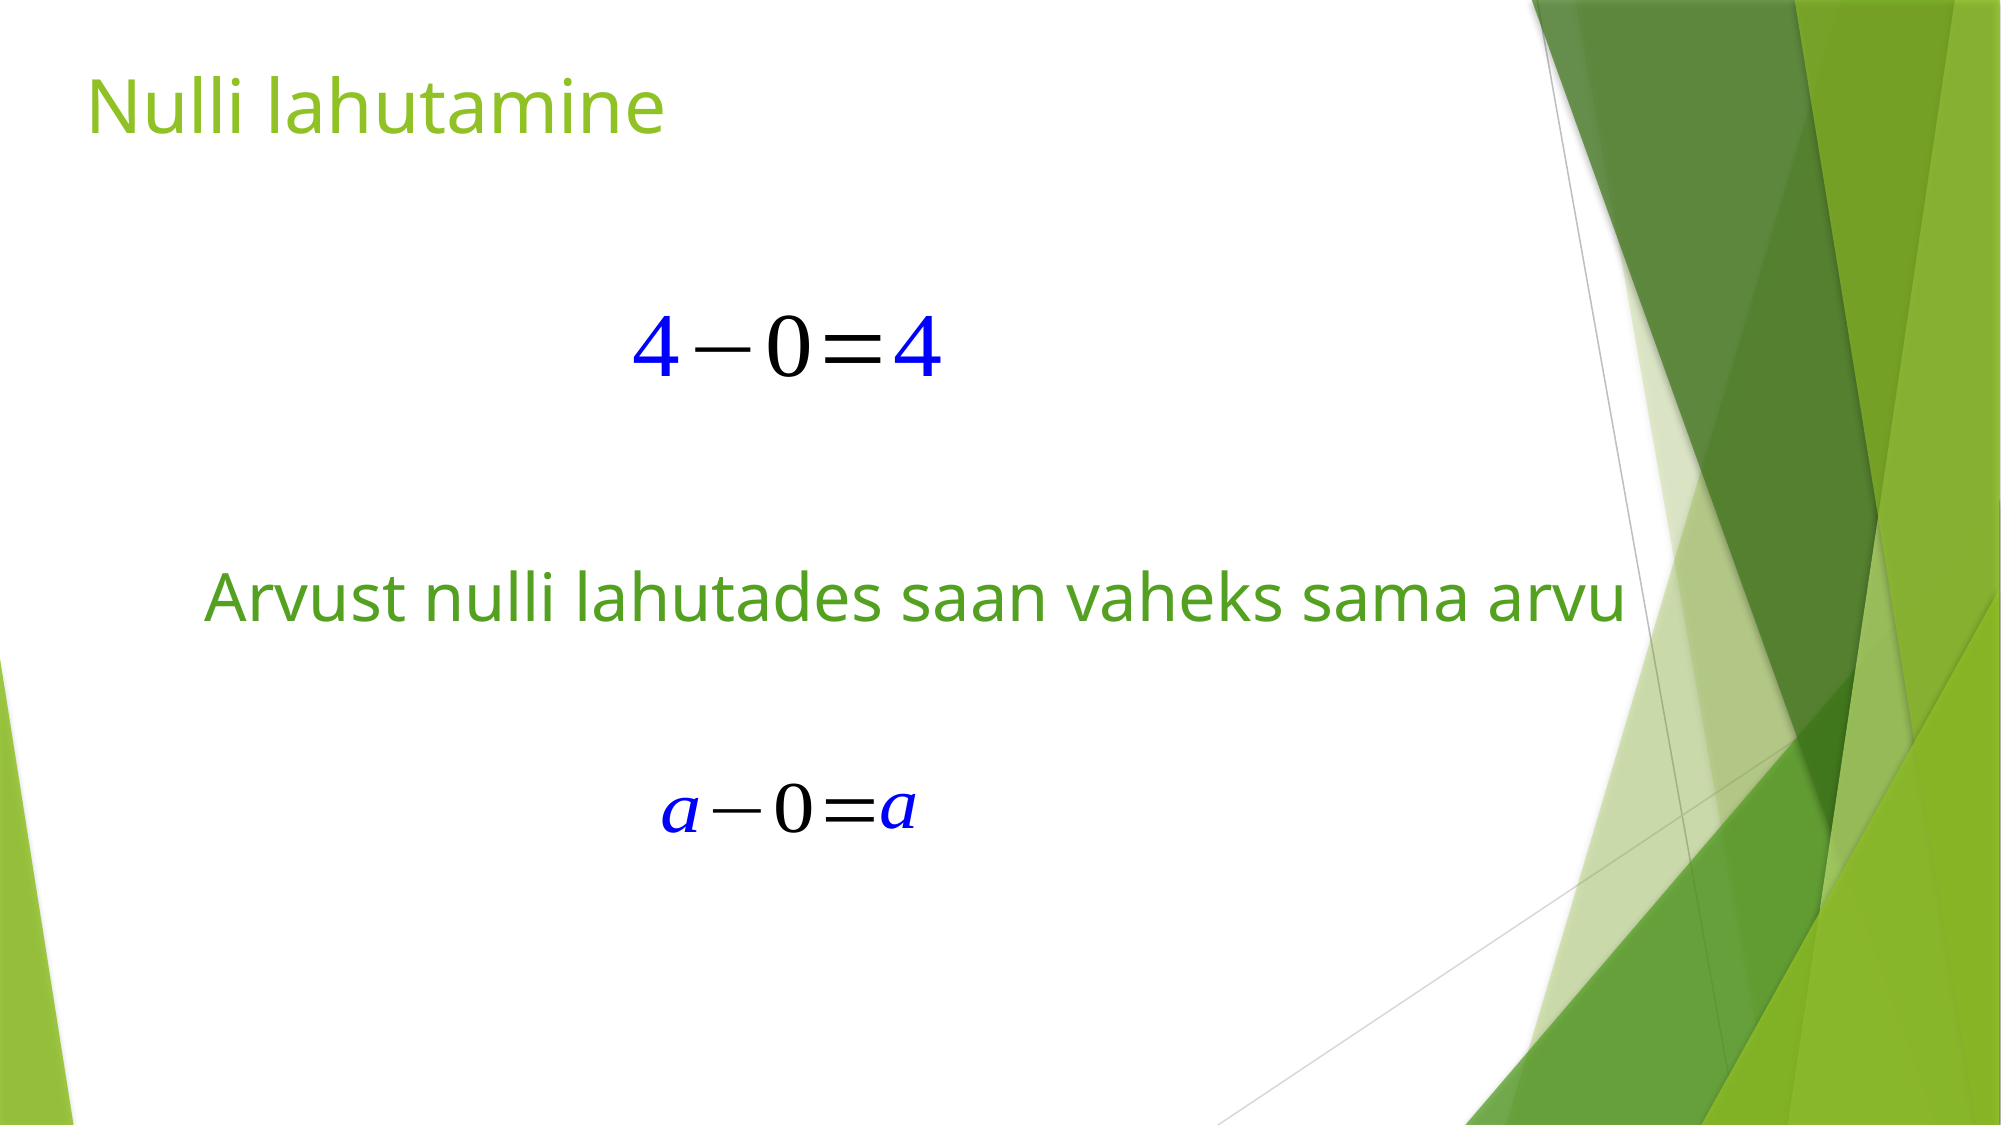

# Nulli lahutamine
Arvust nulli lahutades saan vaheks sama arvu